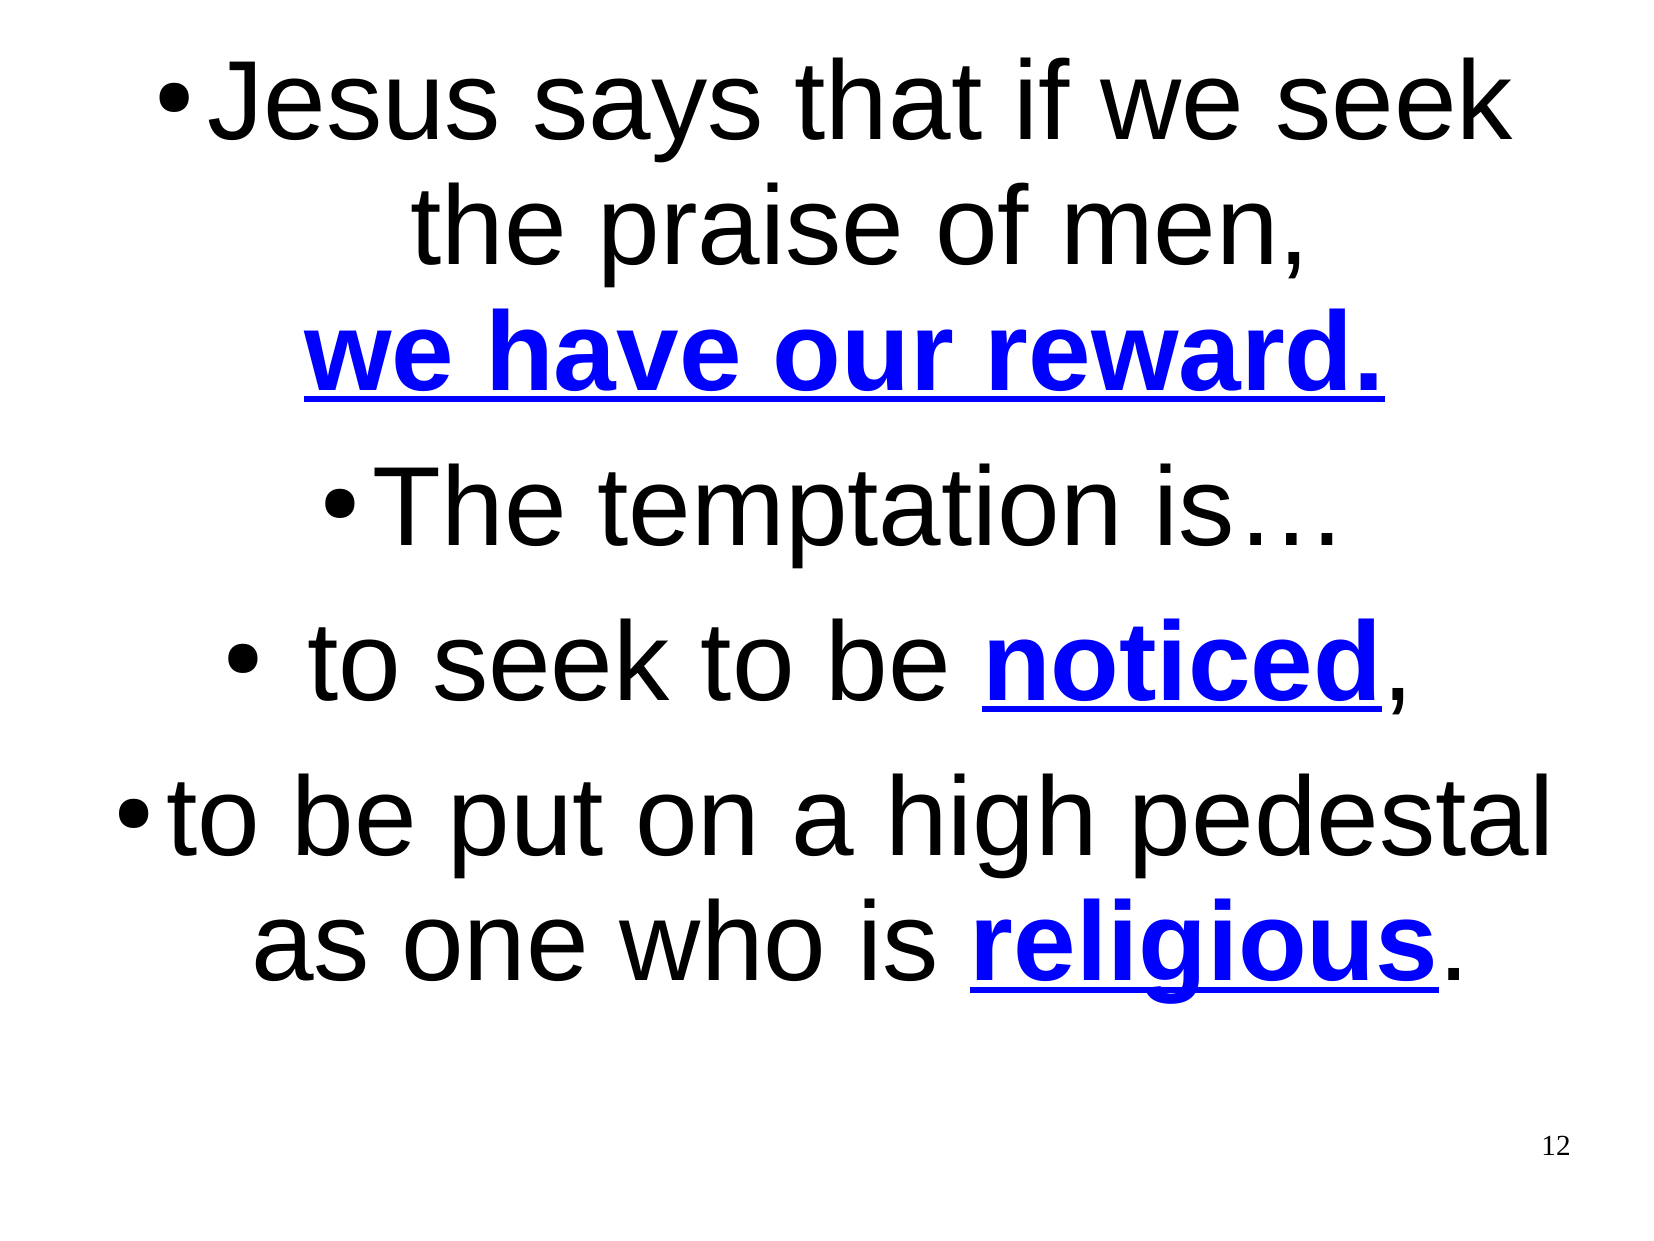

# Jesus says that if we seek the praise of men, we have our reward.
The temptation is…
 to seek to be noticed,
to be put on a high pedestal as one who is religious.
12